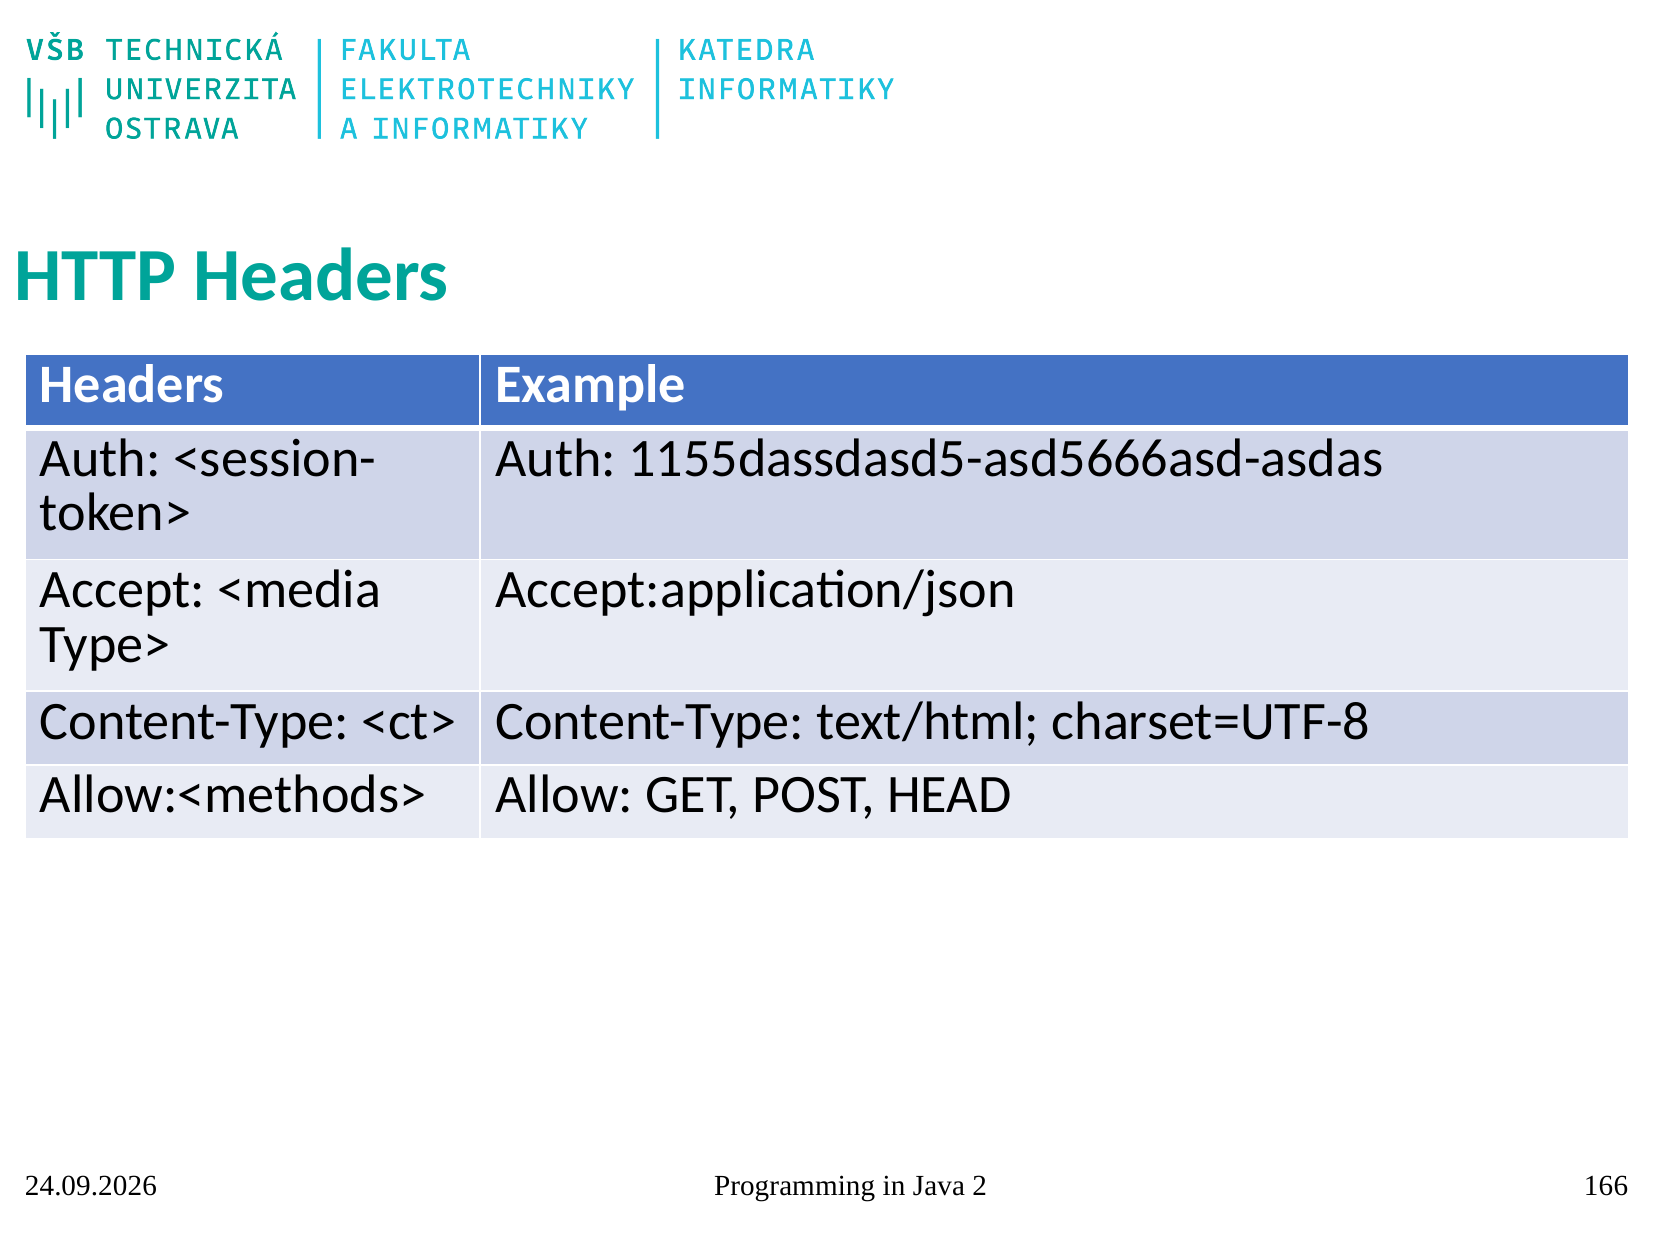

# HTTP Headers
| Headers | Example |
| --- | --- |
| Auth: <session-token> | Auth: 1155dassdasd5-asd5666asd-asdas |
| Accept: <media Type> | Accept:application/json |
| Content-Type: <ct> | Content-Type: text/html; charset=UTF-8 |
| Allow:<methods> | Allow: GET, POST, HEAD |
Programming in Java 2
166